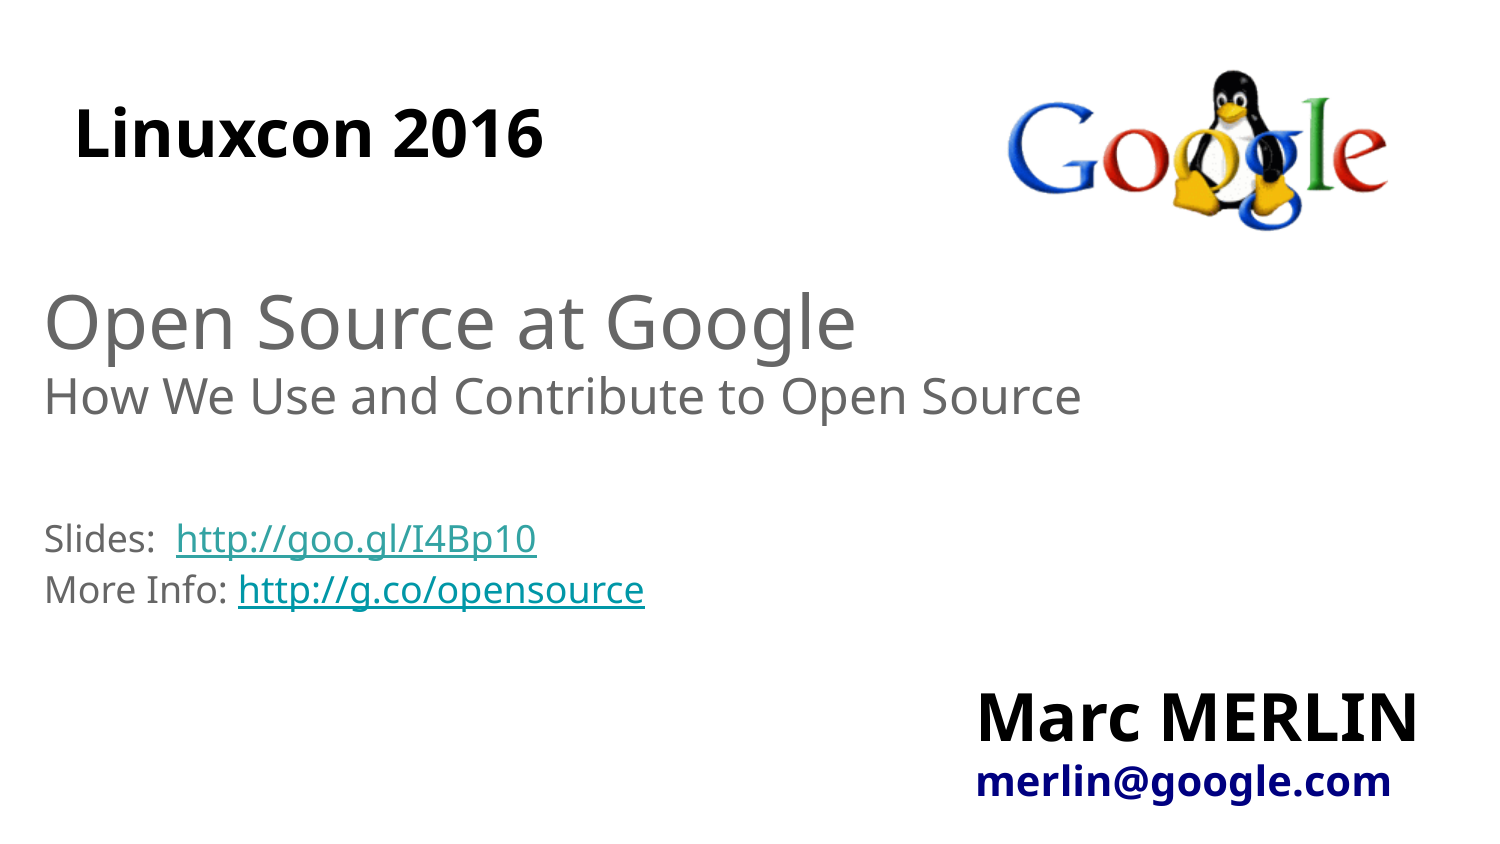

Linuxcon 2016
Open Source at Google
How We Use and Contribute to Open Source
Slides: http://goo.gl/I4Bp10
More Info: http://g.co/opensource
Marc MERLIN
merlin@google.com